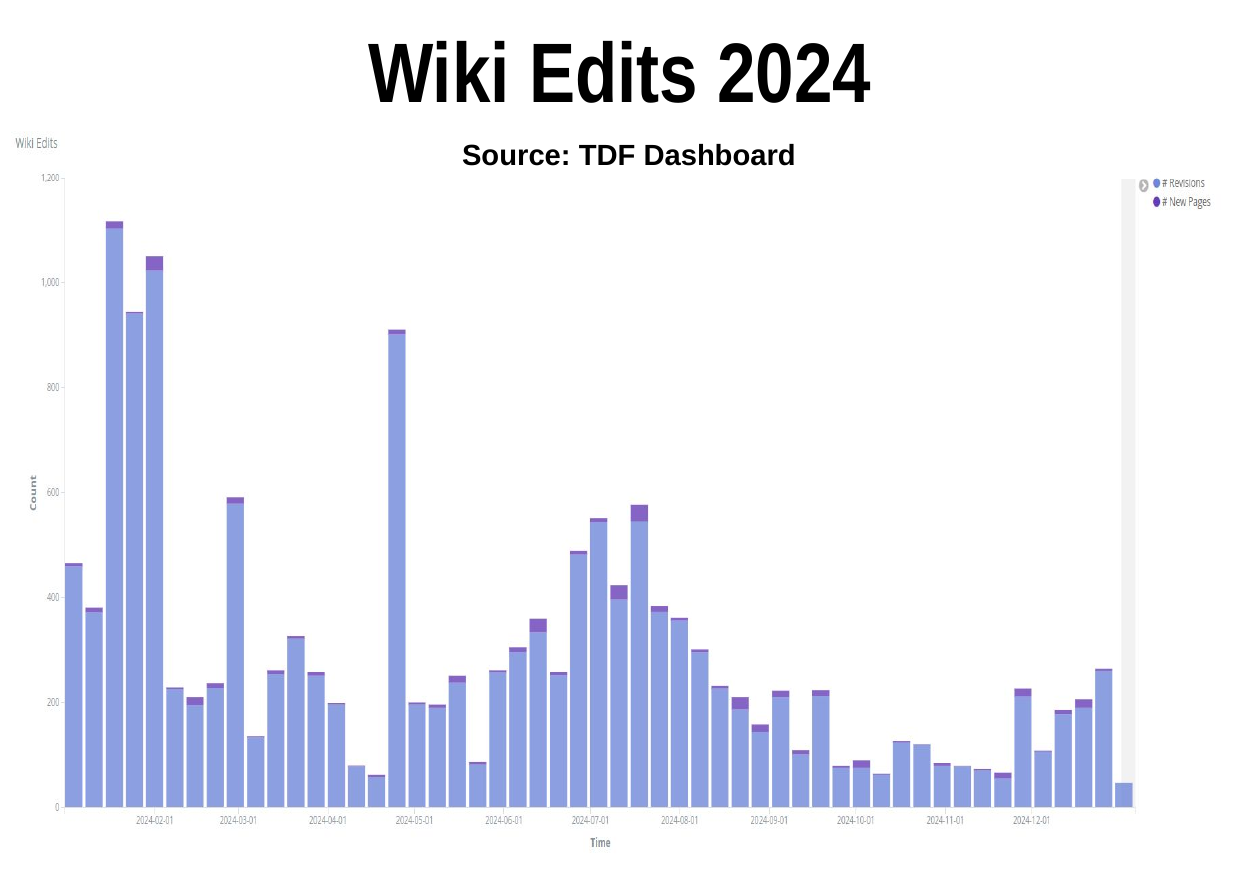

# Wiki Edits 2024
Source: TDF Dashboard